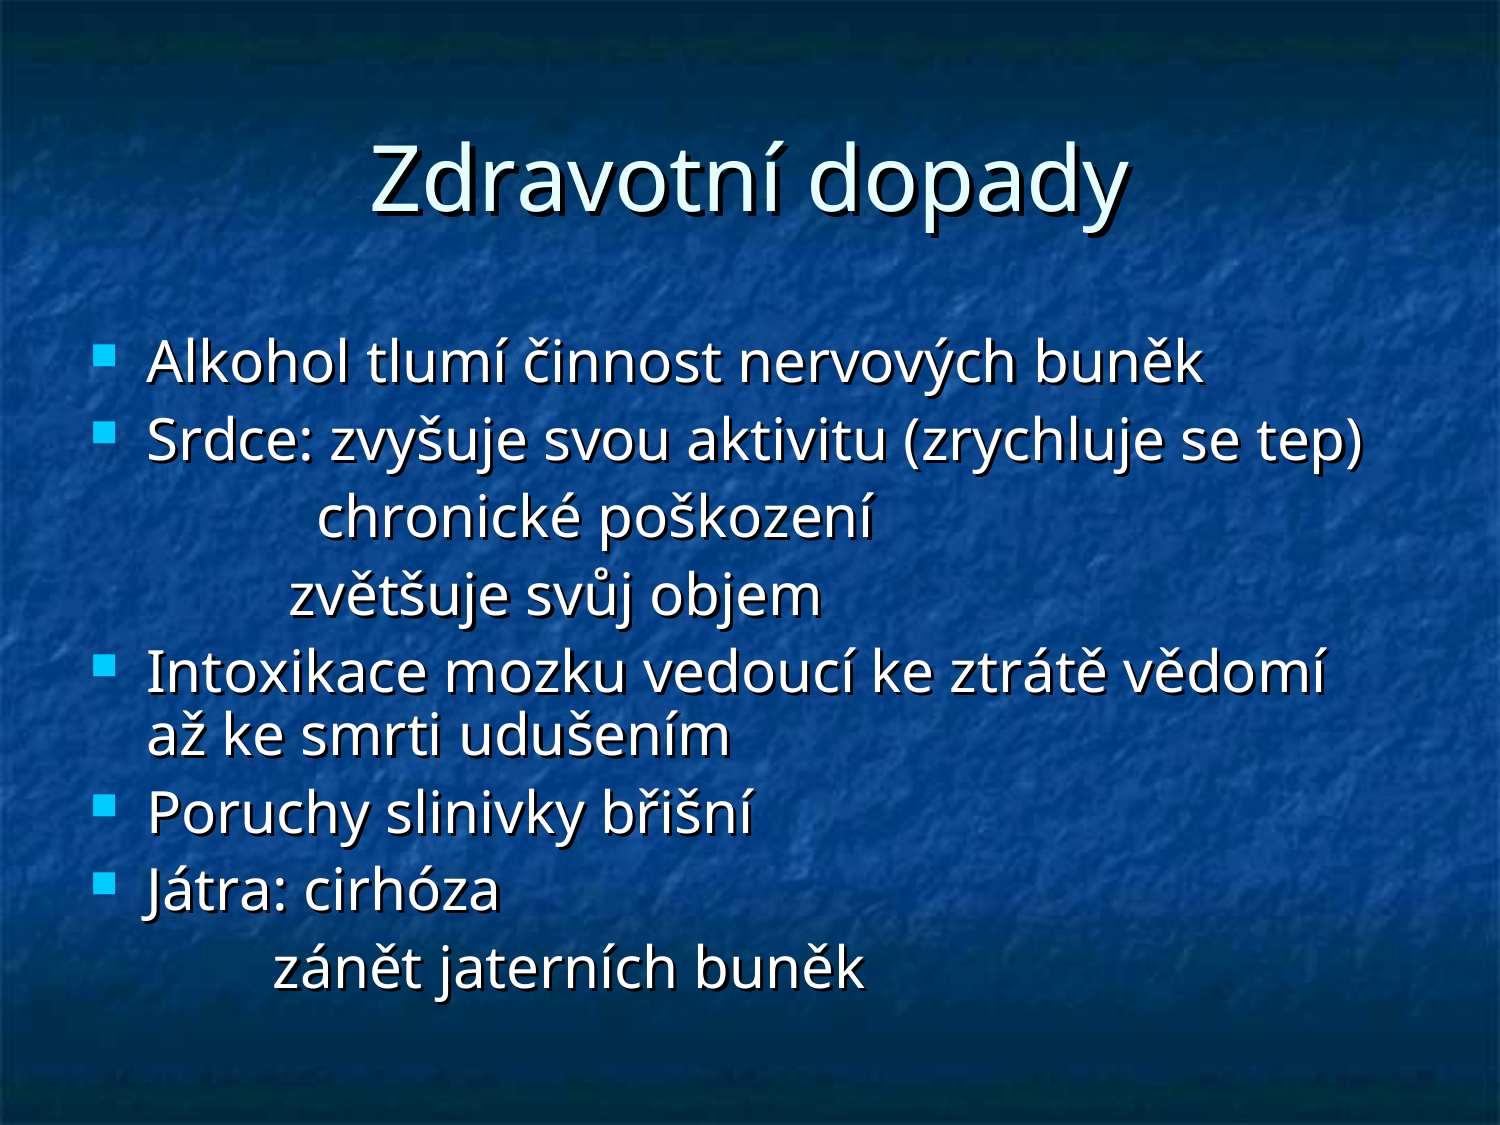

# Zdravotní dopady
Alkohol tlumí činnost nervových buněk
Srdce: zvyšuje svou aktivitu (zrychluje se tep)
		 chronické poškození
 zvětšuje svůj objem
Intoxikace mozku vedoucí ke ztrátě vědomí
až ke smrti udušením
Poruchy slinivky břišní
Játra: cirhóza
 zánět jaterních buněk